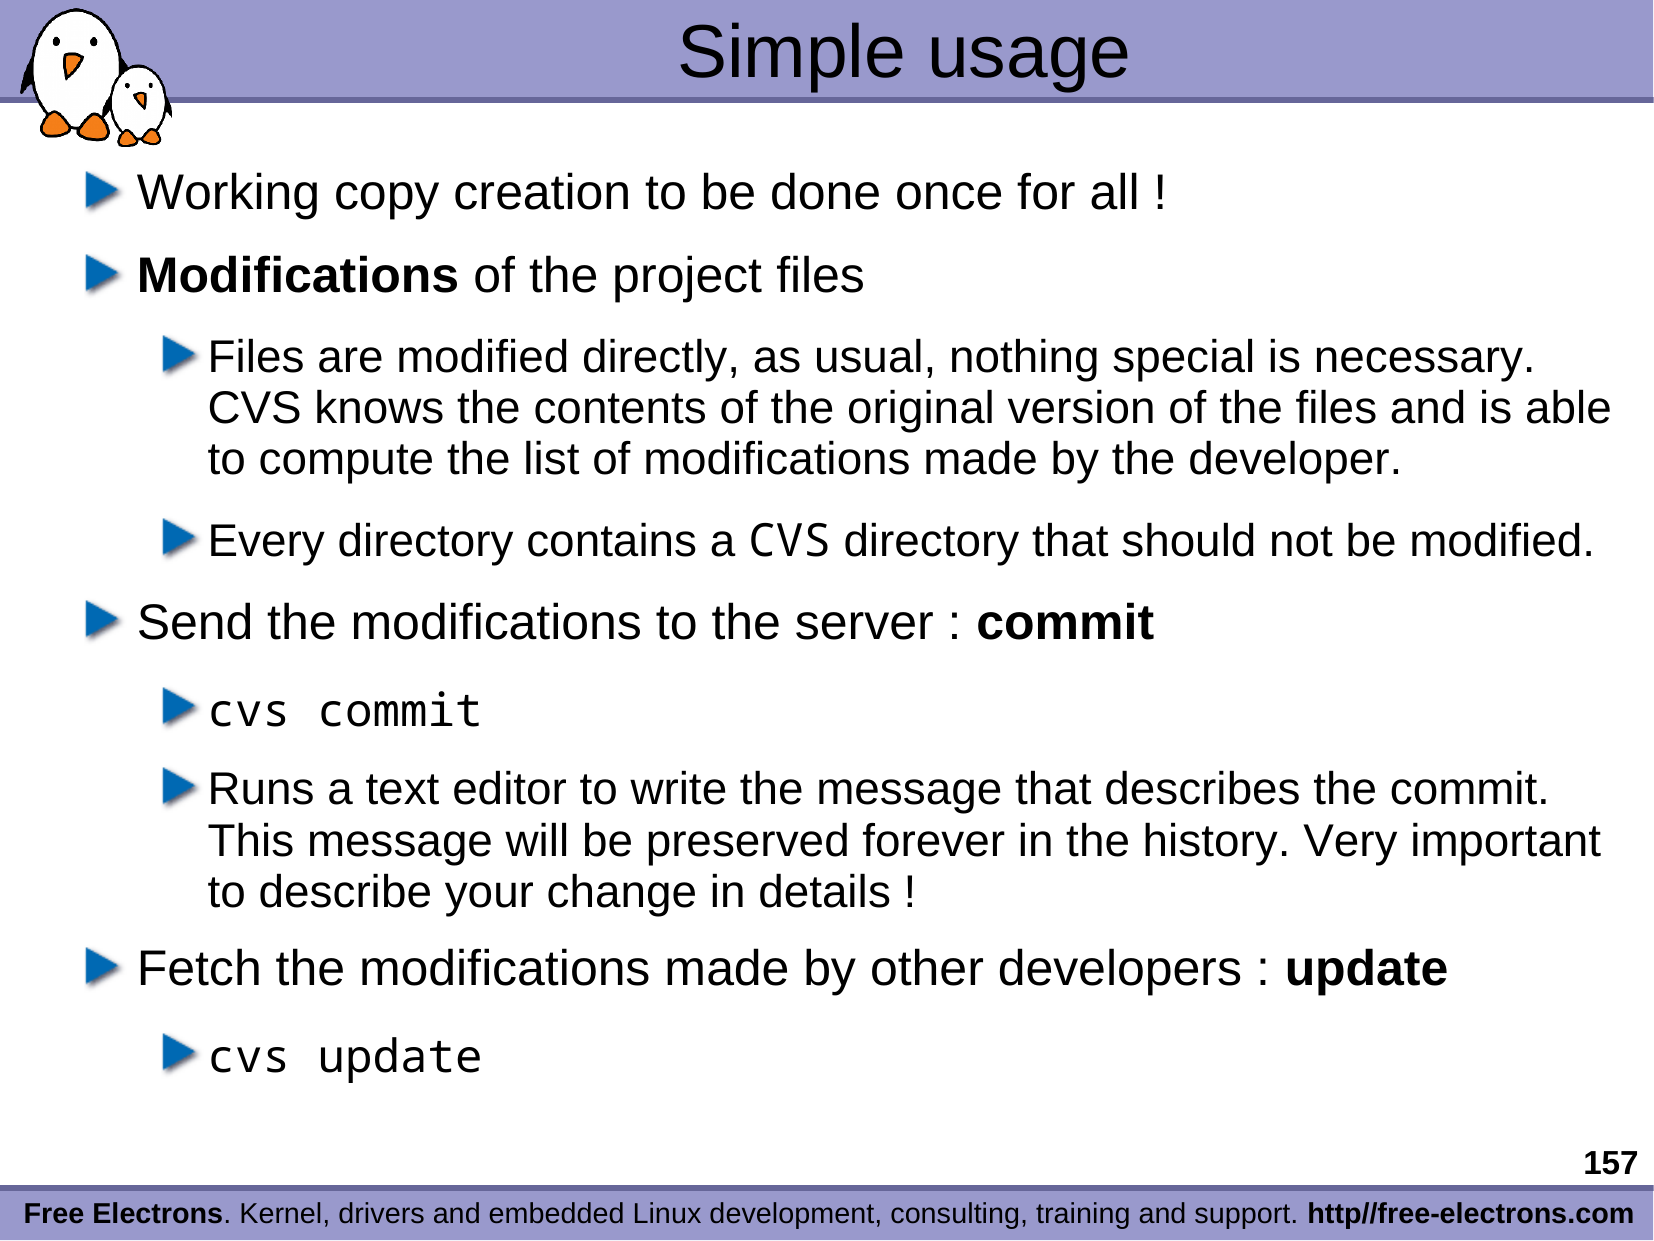

# Simple usage
Working copy creation to be done once for all !
Modifications of the project files
Files are modified directly, as usual, nothing special is necessary. CVS knows the contents of the original version of the files and is able to compute the list of modifications made by the developer.
Every directory contains a CVS directory that should not be modified.
Send the modifications to the server : commit
cvs commit
Runs a text editor to write the message that describes the commit. This message will be preserved forever in the history. Very important to describe your change in details !
Fetch the modifications made by other developers : update
cvs update